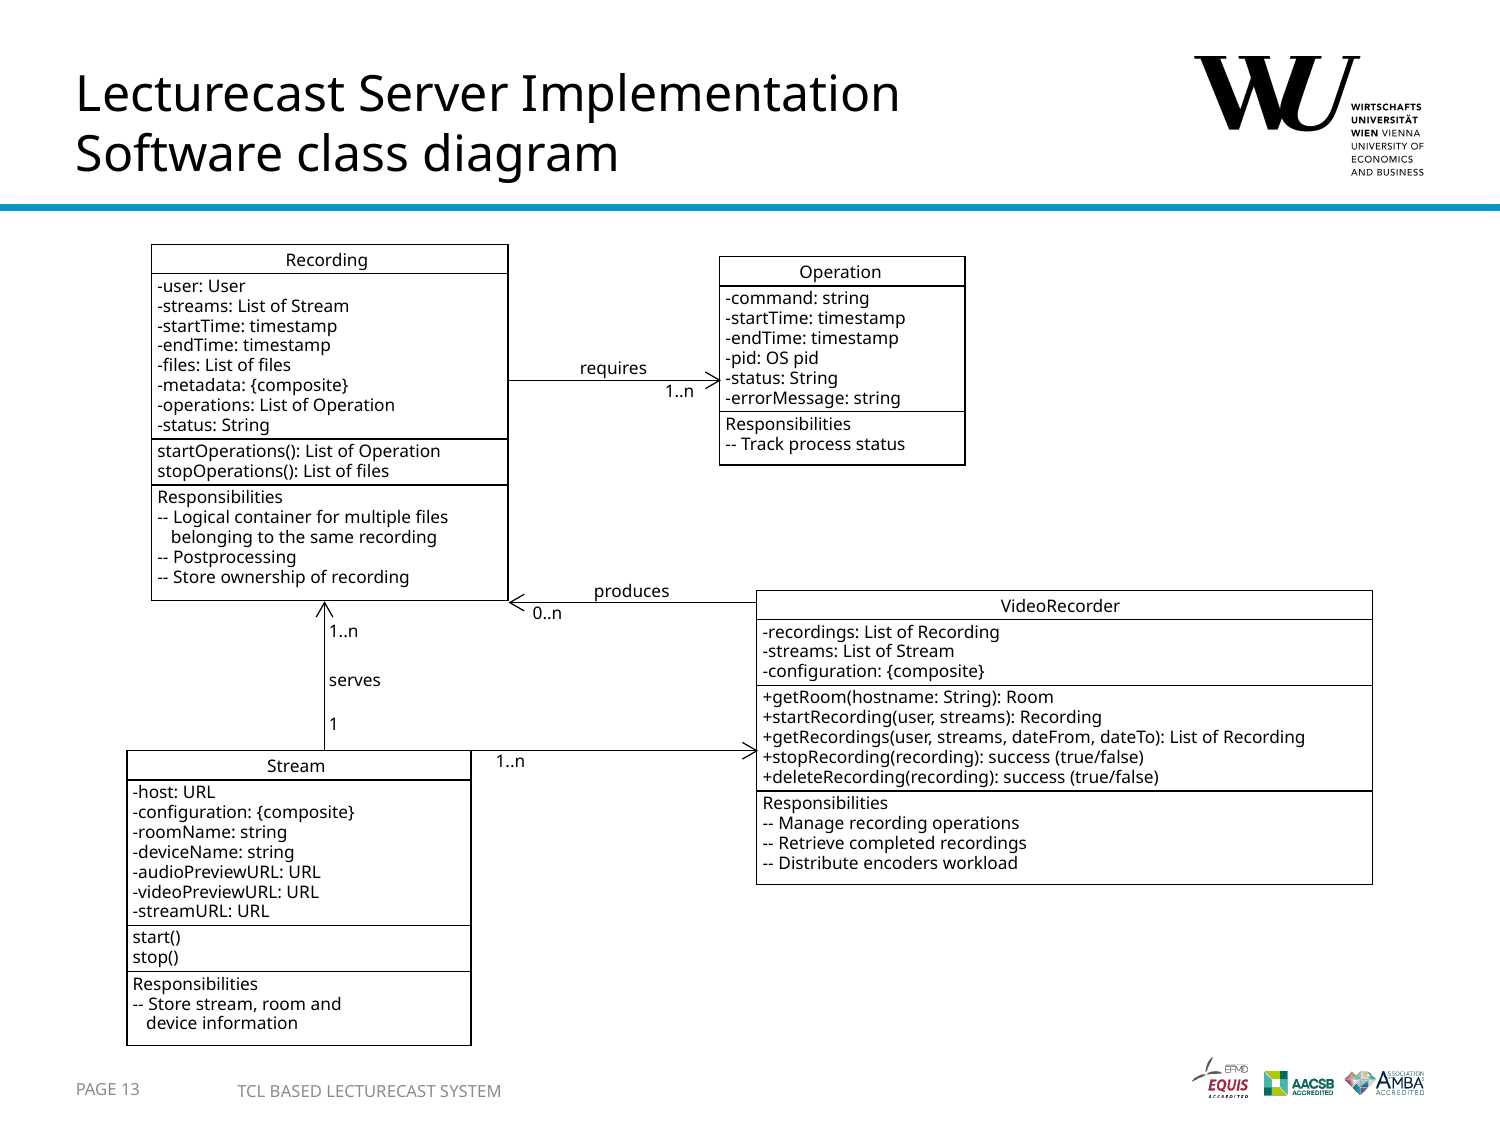

# Lecturecast Server Implementation Software class diagram
Page
Tcl based lecturecast system